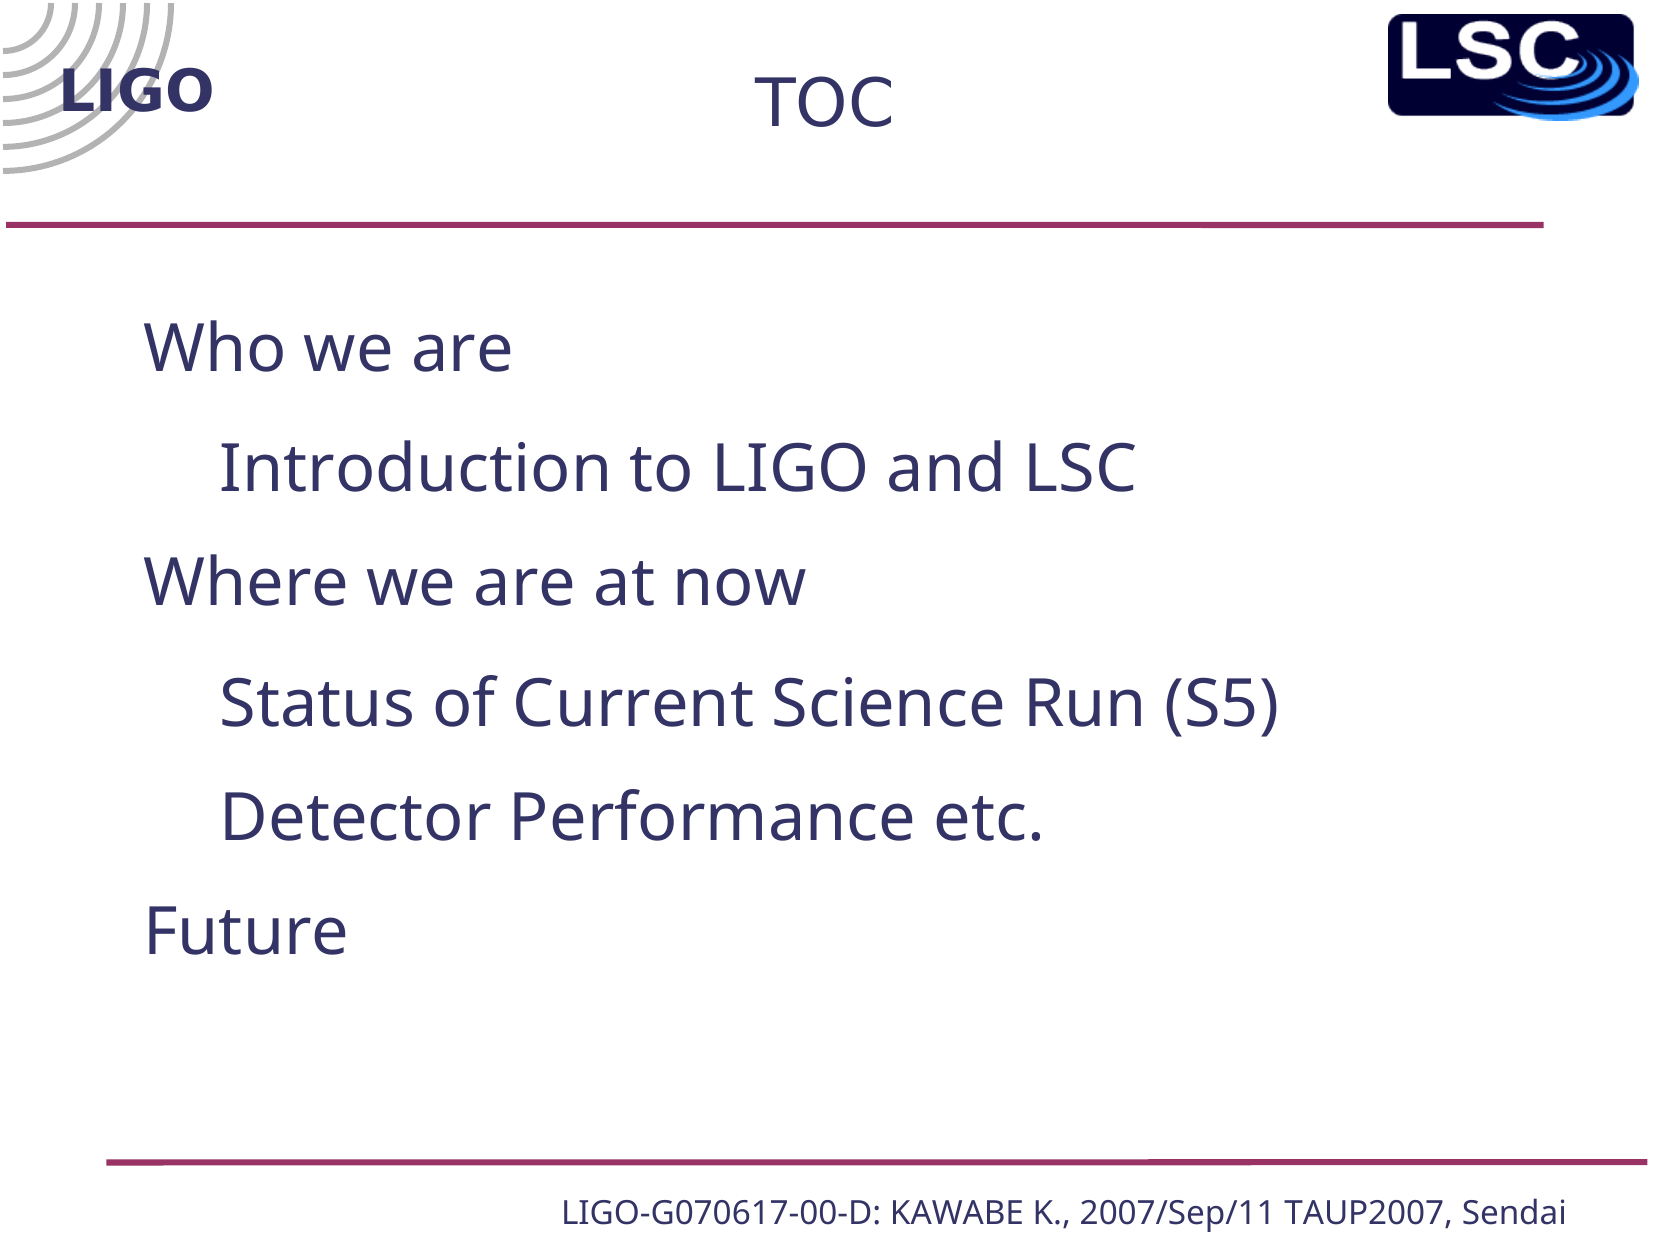

# TOC
Who we are
Introduction to LIGO and LSC
Where we are at now
Status of Current Science Run (S5)
Detector Performance etc.
Future